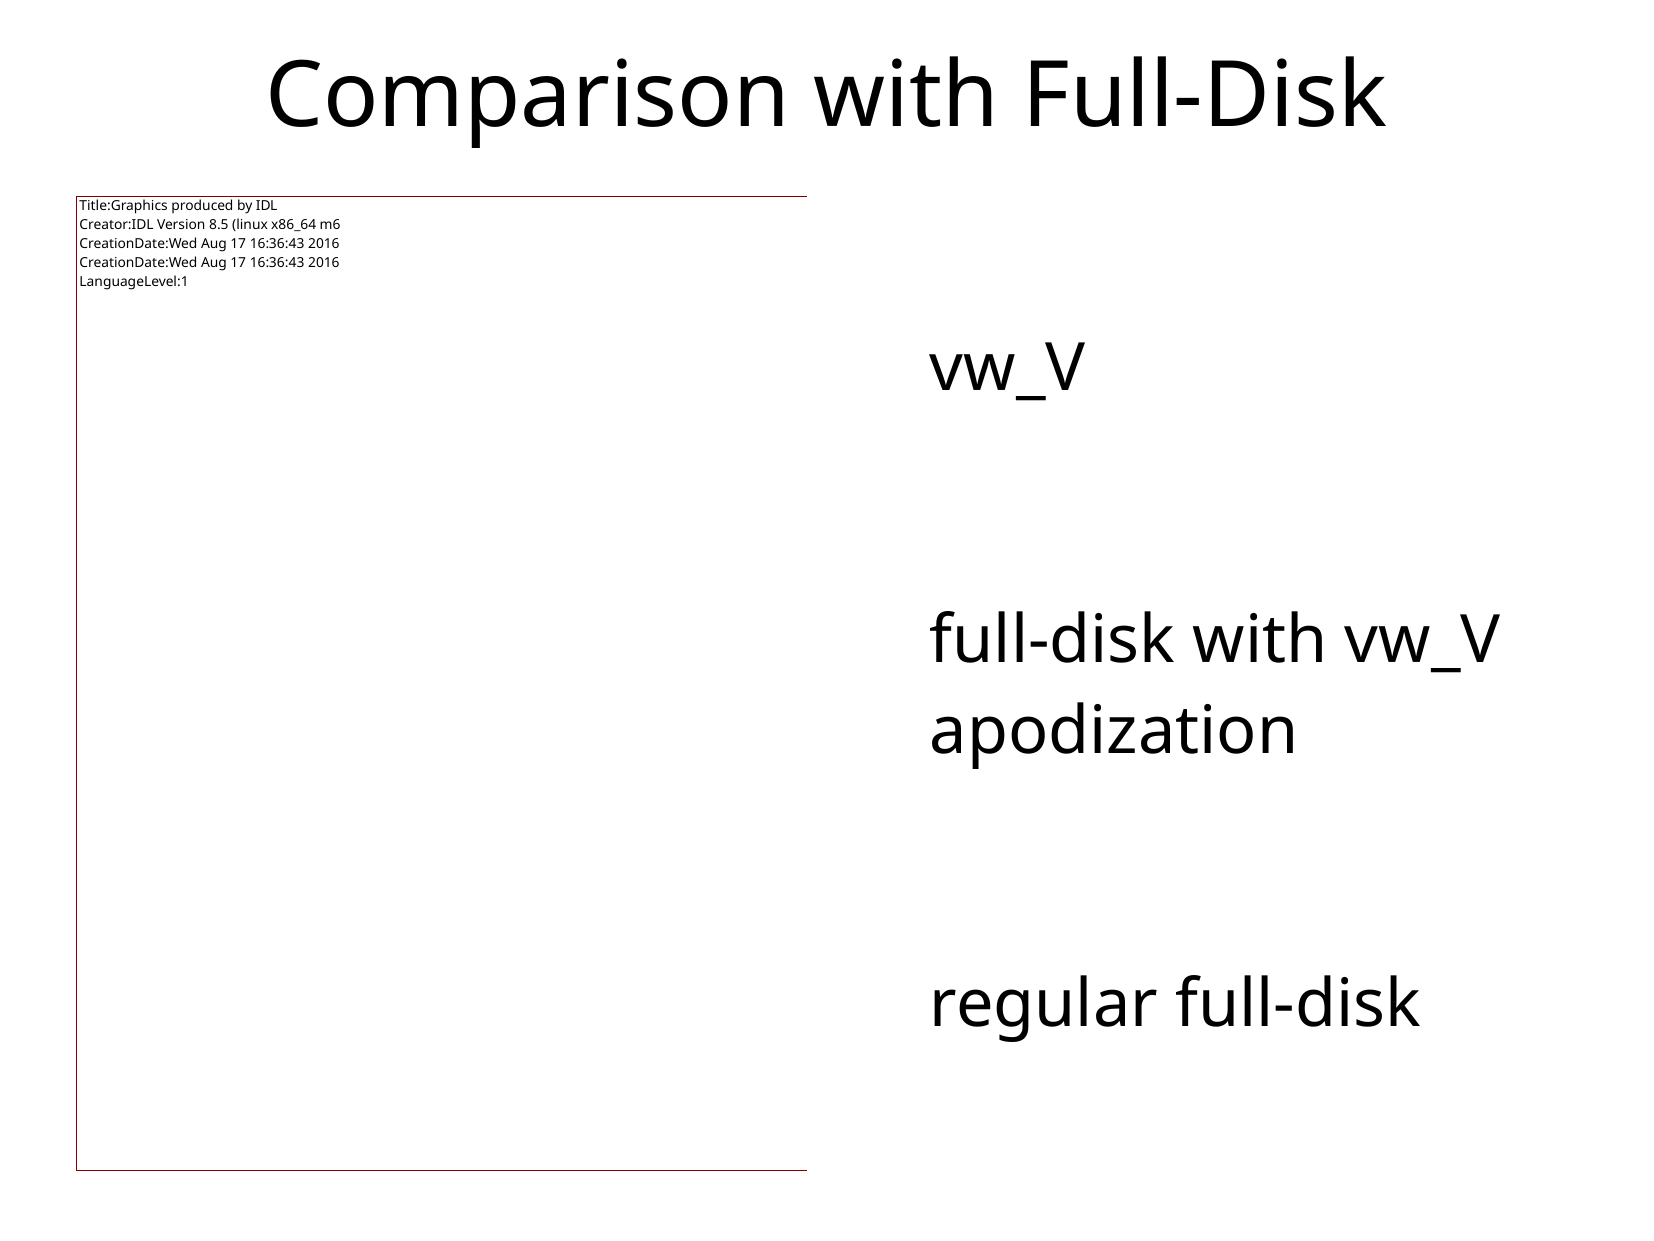

# Comparison with Full-Disk
vw_V
full-disk with vw_V
apodization
regular full-disk